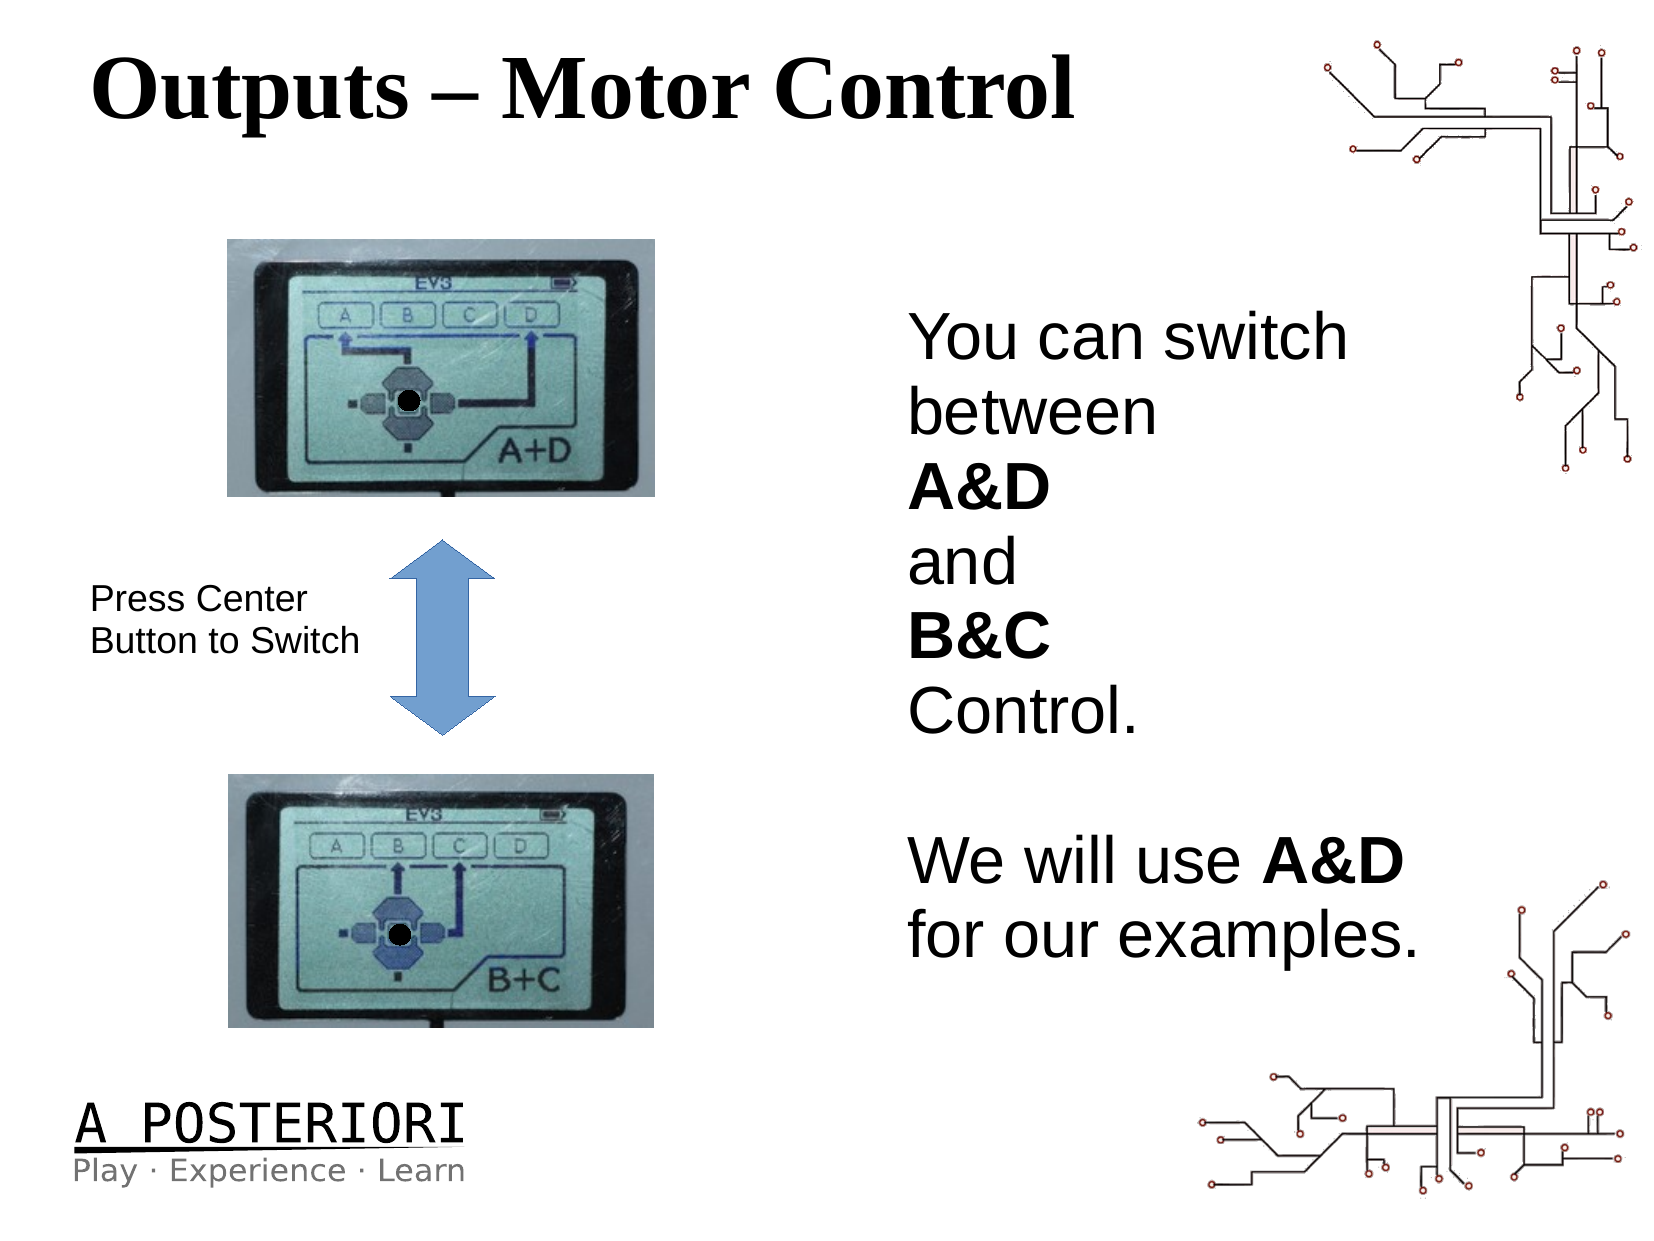

# Outputs – Motor Control
You can switch between
A&D
and
B&C
Control.
We will use A&D for our examples.
Press Center
Button to Switch